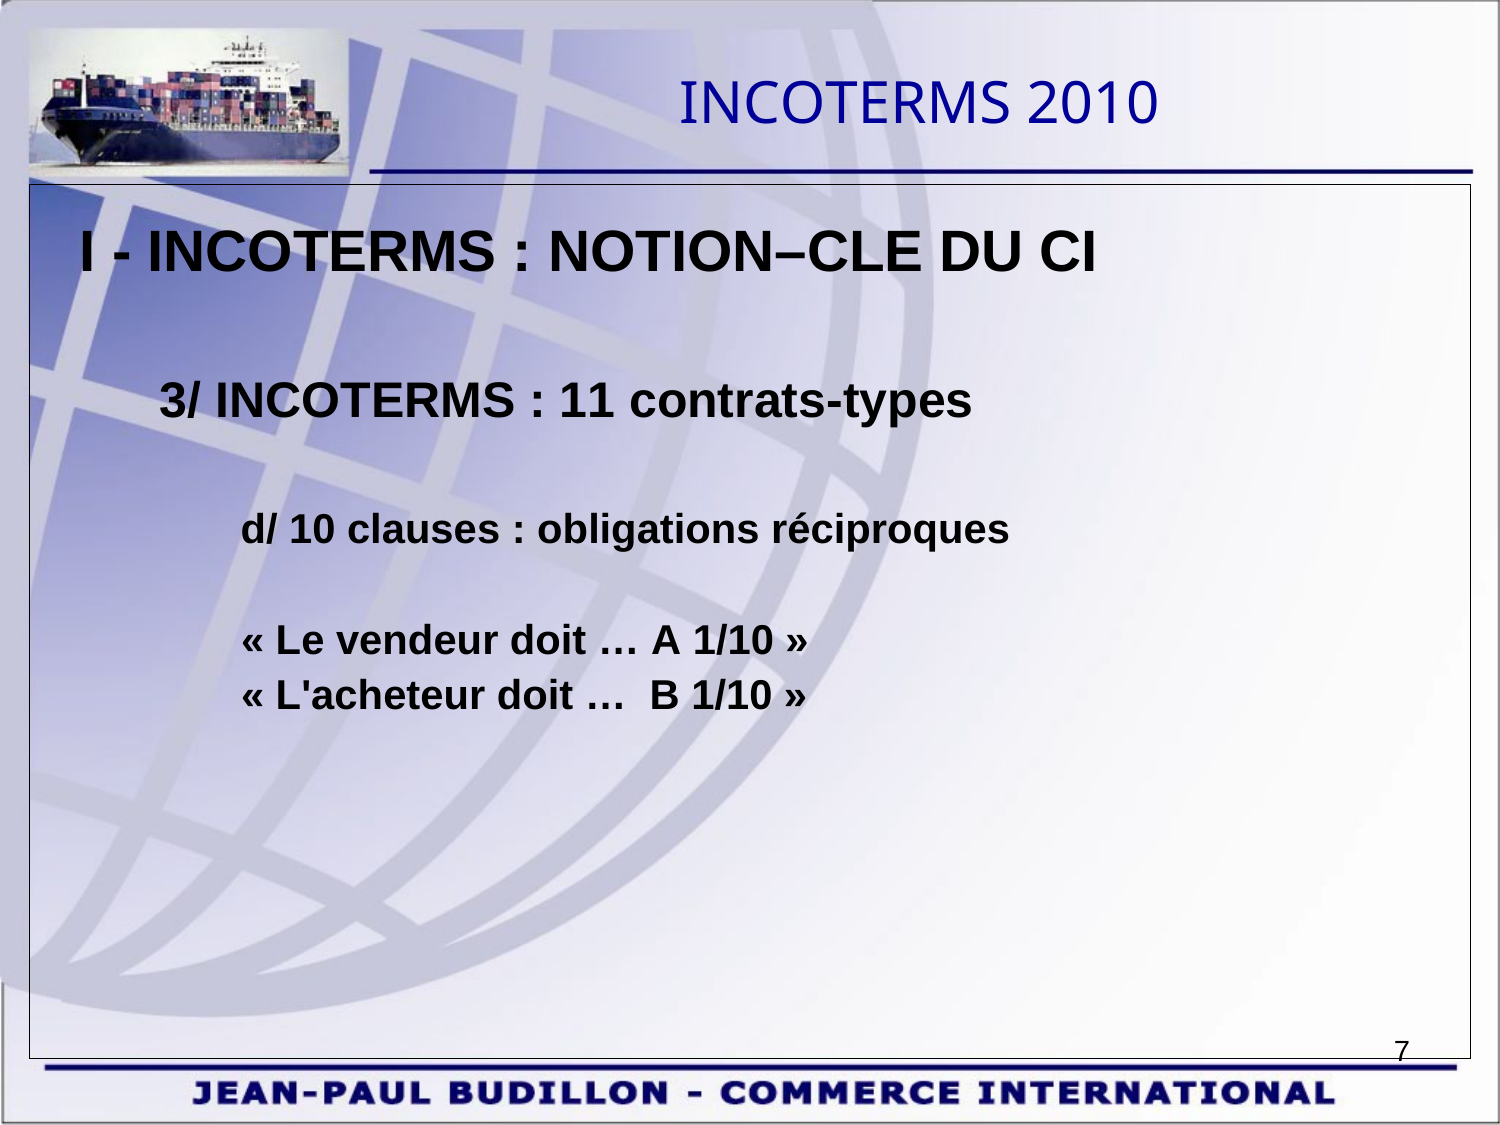

# INCOTERMS 2010
I - INCOTERMS : NOTION–CLE DU CI
 3/ INCOTERMS : 11 contrats-types
 d/ 10 clauses : obligations réciproques
 « Le vendeur doit … A 1/10 »
 « L'acheteur doit … B 1/10 »
7